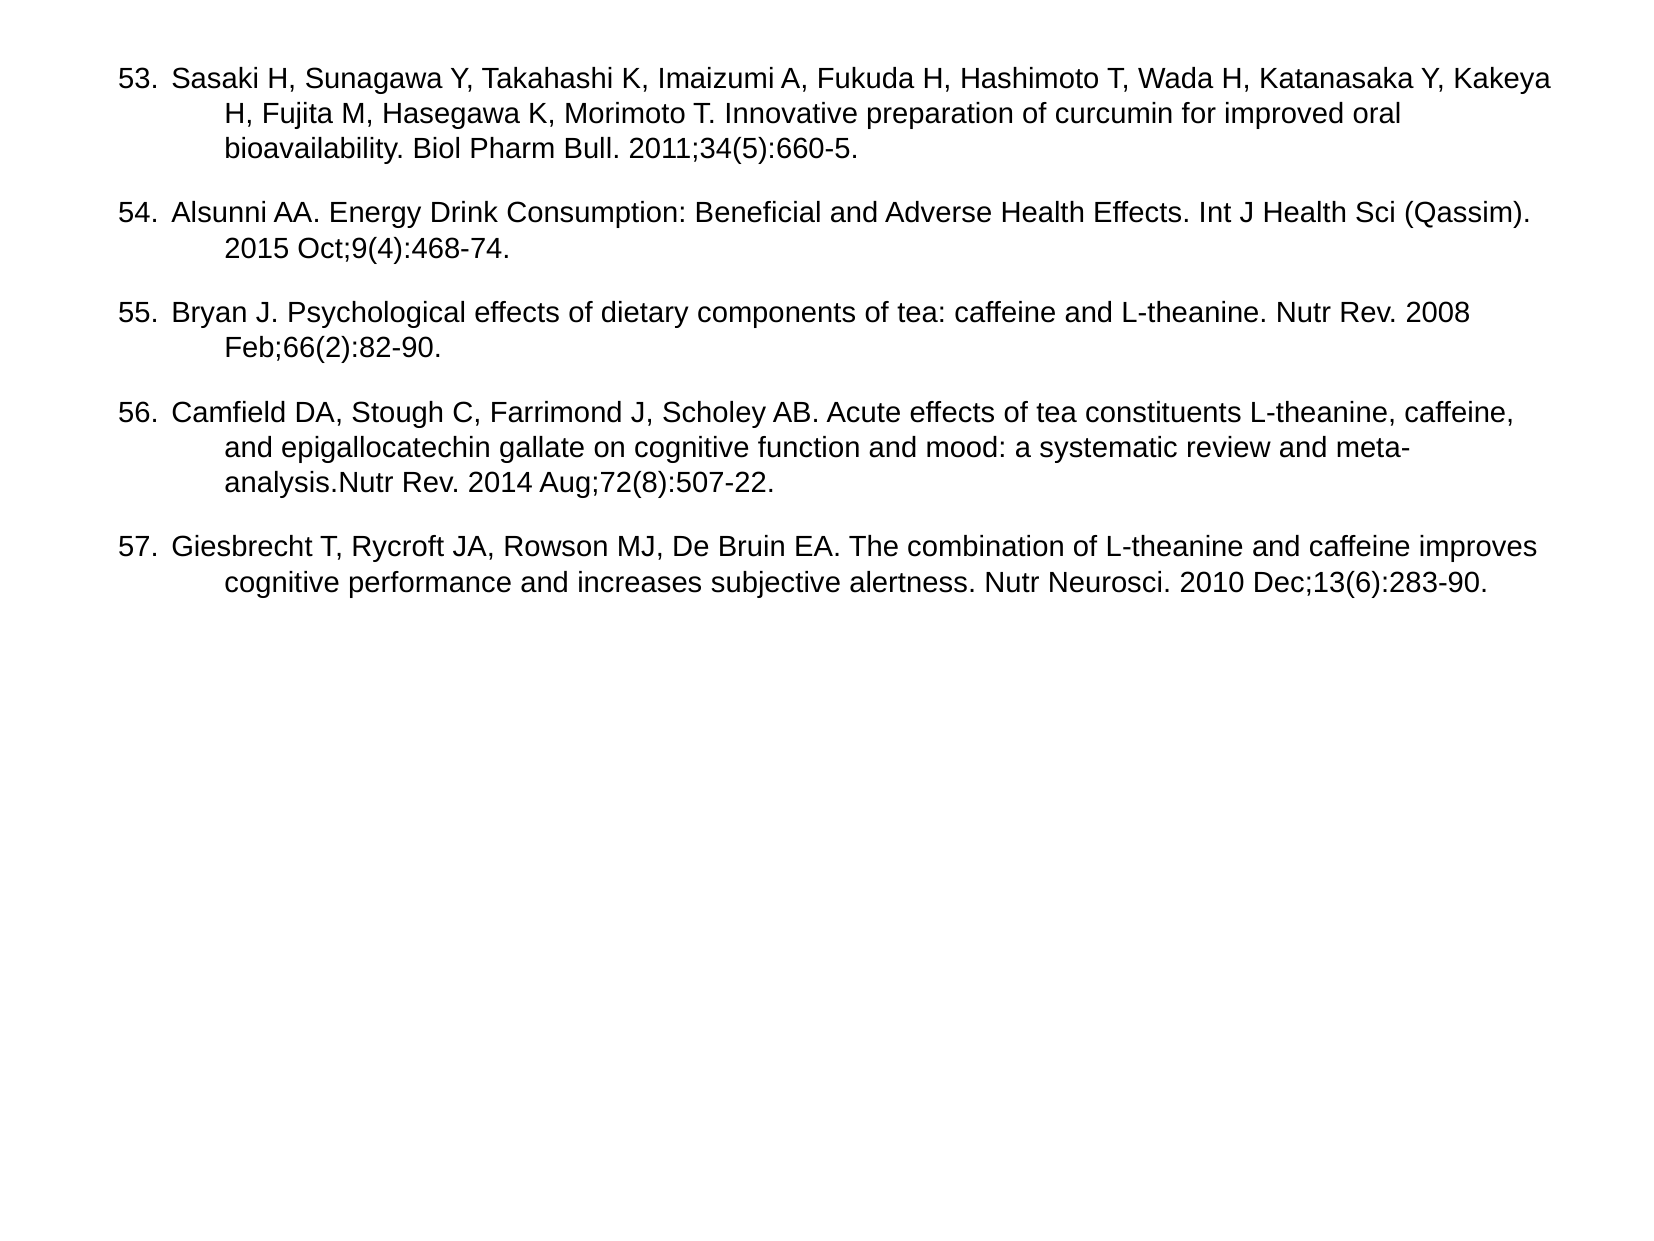

# Sasaki H, Sunagawa Y, Takahashi K, Imaizumi A, Fukuda H, Hashimoto T, Wada H, Katanasaka Y, Kakeya H, Fujita M, Hasegawa K, Morimoto T. Innovative preparation of curcumin for improved oral bioavailability. Biol Pharm Bull. 2011;34(5):660-5.
Alsunni AA. Energy Drink Consumption: Beneficial and Adverse Health Effects. Int J Health Sci (Qassim). 2015 Oct;9(4):468-74.
Bryan J. Psychological effects of dietary components of tea: caffeine and L-theanine. Nutr Rev. 2008 Feb;66(2):82-90.
Camfield DA, Stough C, Farrimond J, Scholey AB. Acute effects of tea constituents L-theanine, caffeine, and epigallocatechin gallate on cognitive function and mood: a systematic review and meta-analysis.Nutr Rev. 2014 Aug;72(8):507-22.
Giesbrecht T, Rycroft JA, Rowson MJ, De Bruin EA. The combination of L-theanine and caffeine improves cognitive performance and increases subjective alertness. Nutr Neurosci. 2010 Dec;13(6):283-90.